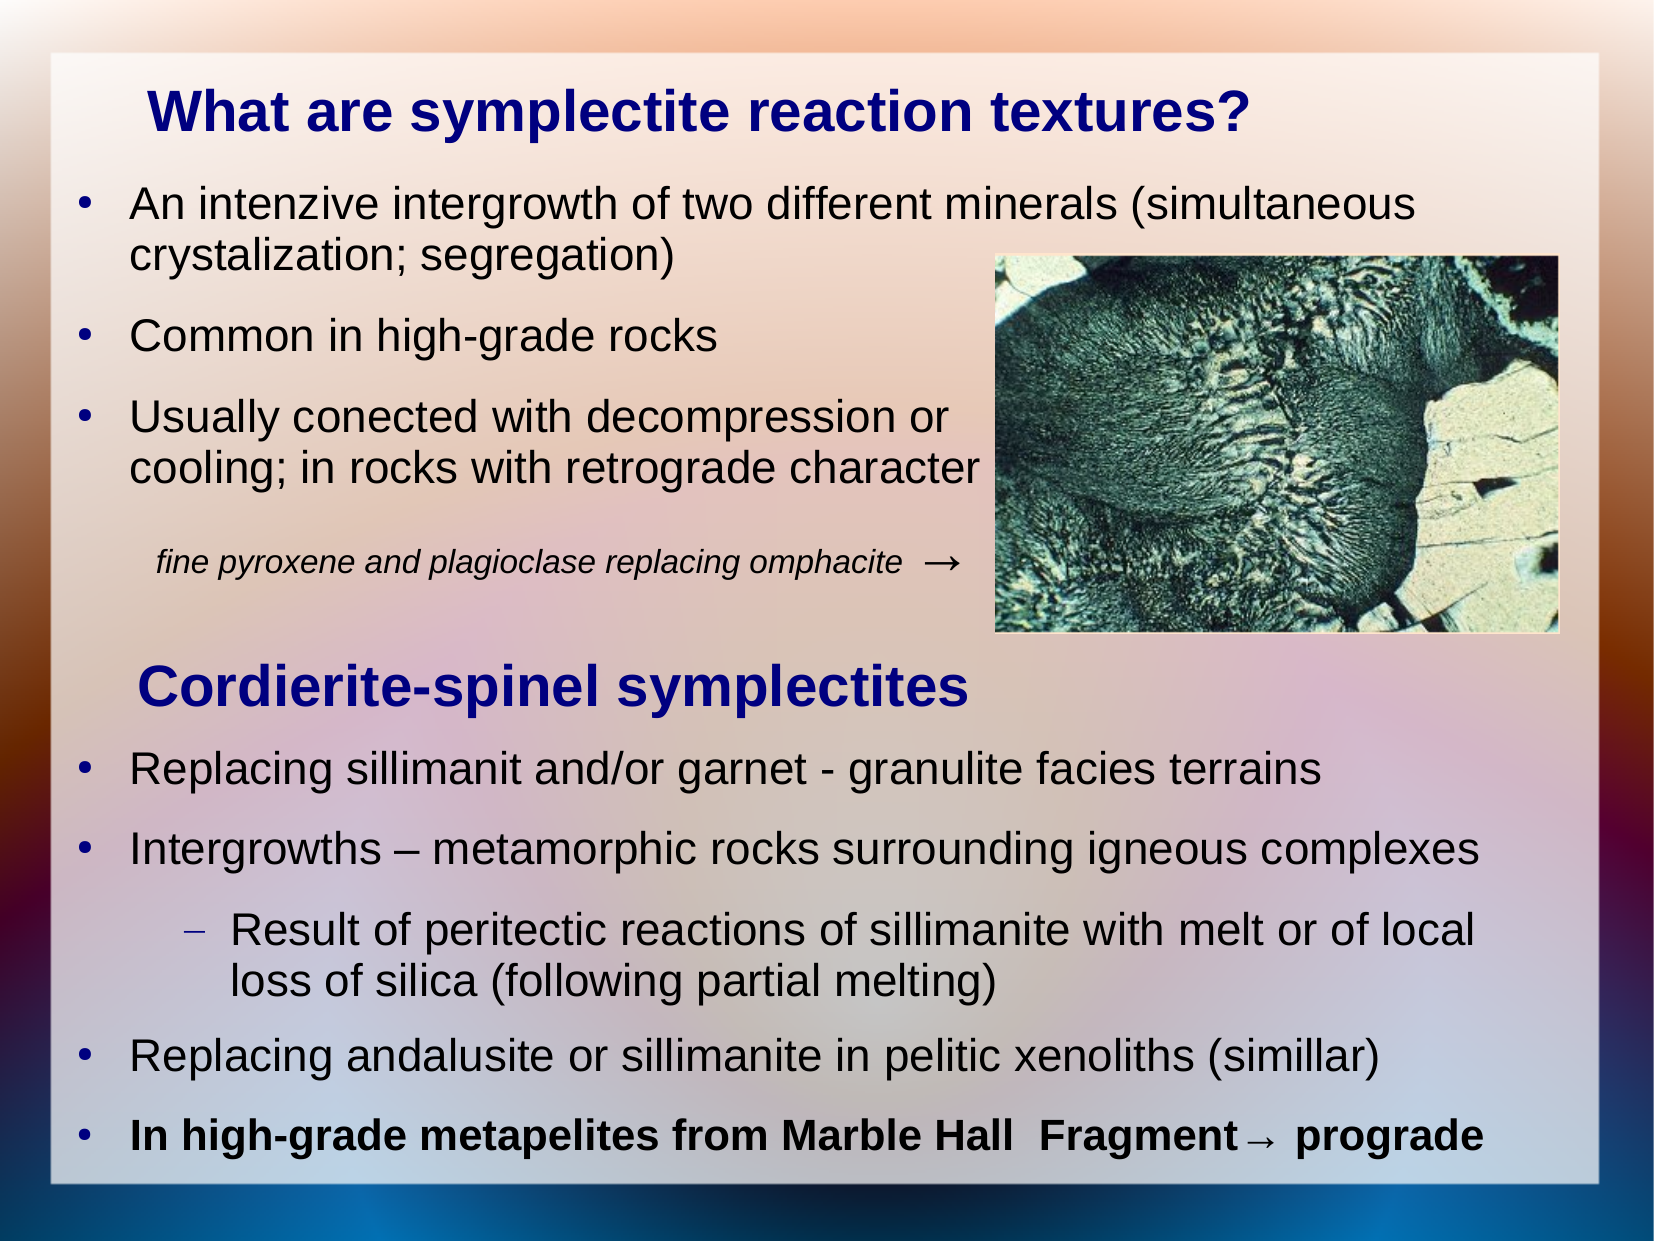

# What are symplectite reaction textures?
An intenzive intergrowth of two different minerals (simultaneous crystalization; segregation)
Common in high-grade rocks
Usually conected with decompression or cooling; in rocks with retrograde character
fine pyroxene and plagioclase replacing omphacite →
Cordierite-spinel symplectites
Replacing sillimanit and/or garnet - granulite facies terrains
Intergrowths – metamorphic rocks surrounding igneous complexes
Result of peritectic reactions of sillimanite with melt or of local loss of silica (following partial melting)
Replacing andalusite or sillimanite in pelitic xenoliths (simillar)
In high-grade metapelites from Marble Hall Fragment→ prograde